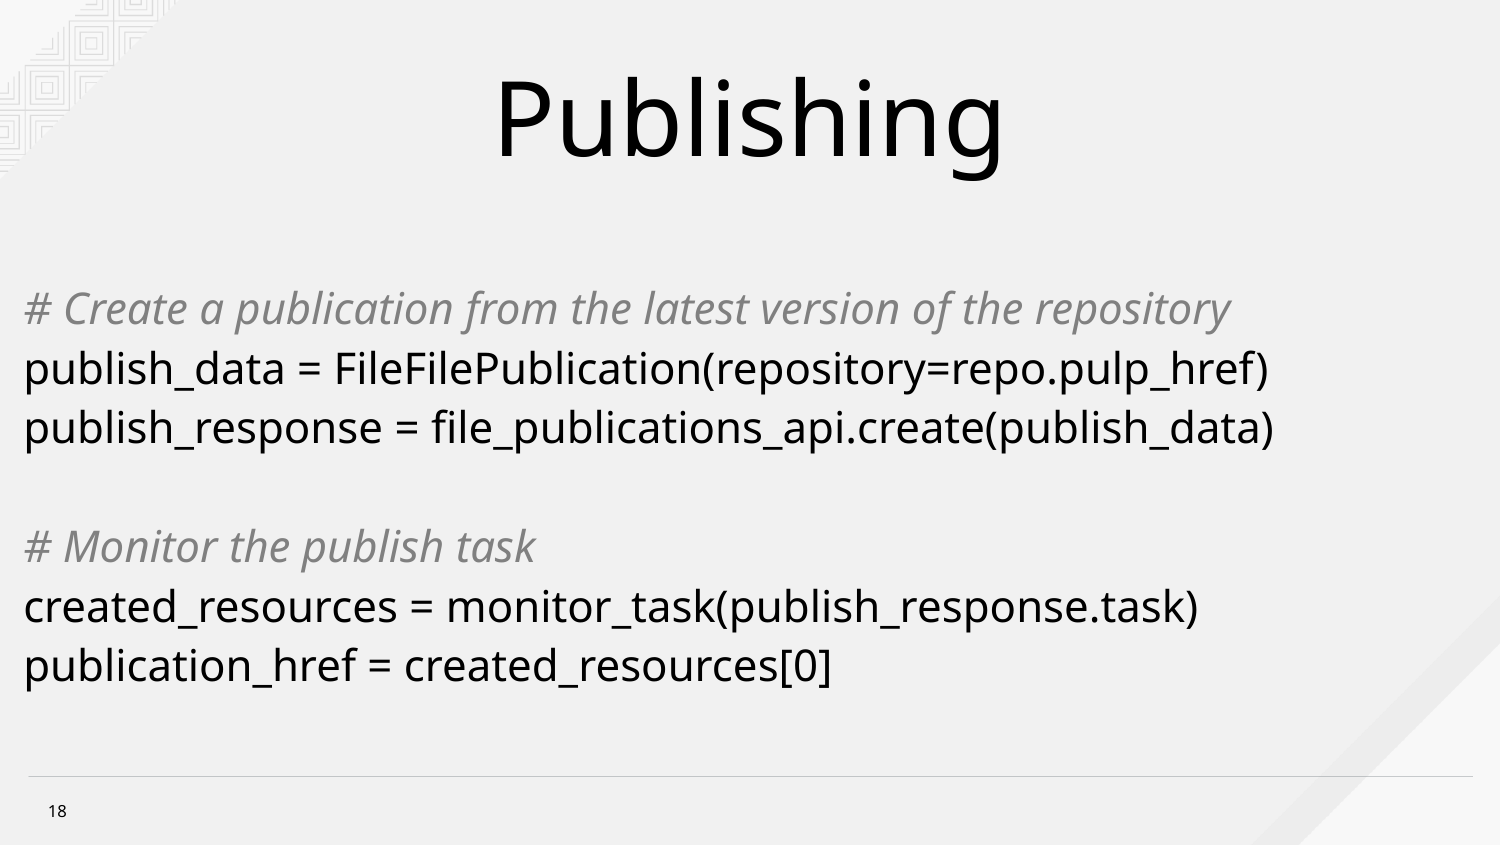

Publishing
# Create a publication from the latest version of the repository publish_data = FileFilePublication(repository=repo.pulp_href) publish_response = file_publications_api.create(publish_data) # Monitor the publish task created_resources = monitor_task(publish_response.task) publication_href = created_resources[0]
18